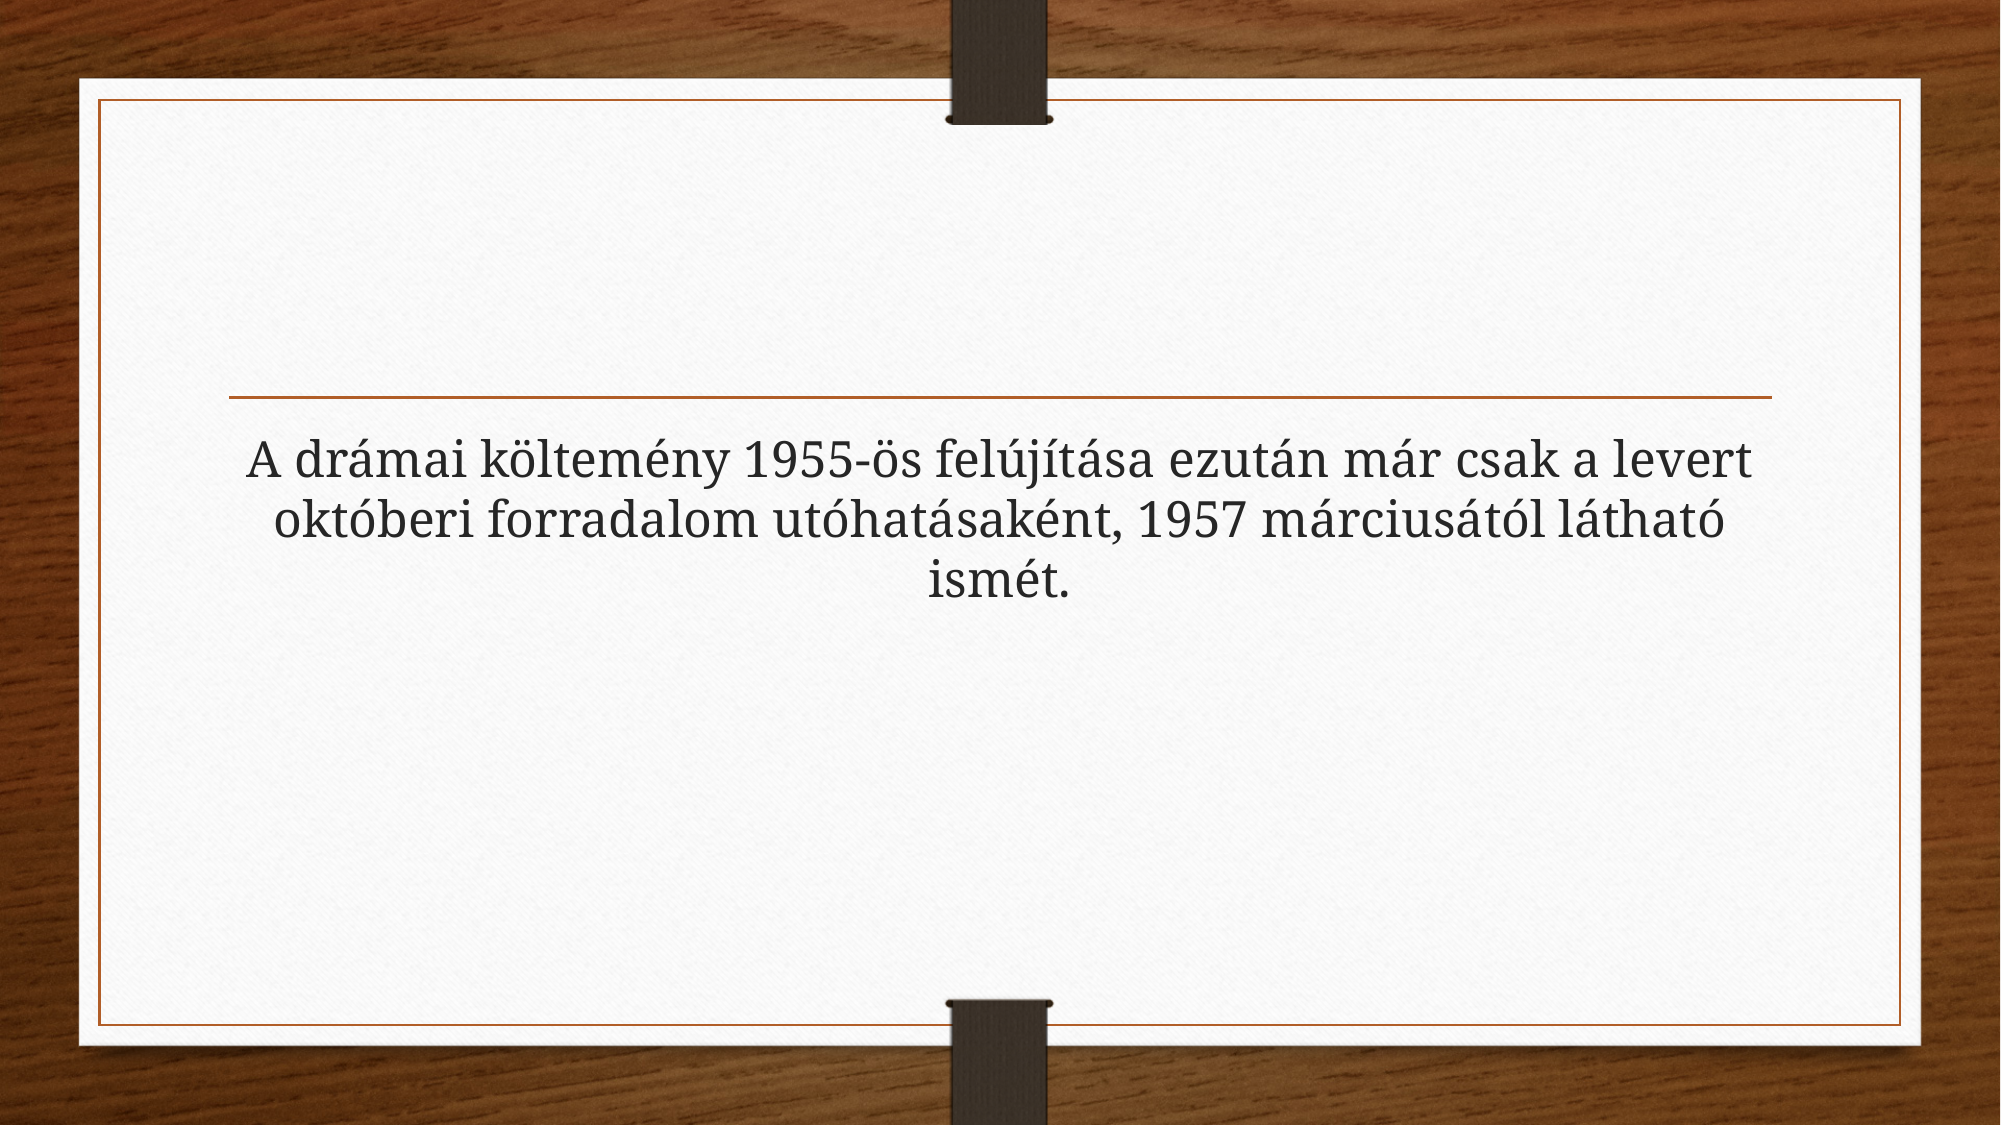

# A drámai költemény 1955-ös felújítása ezután már csak a levert októberi forradalom utóhatásaként, 1957 márciusától látható ismét.